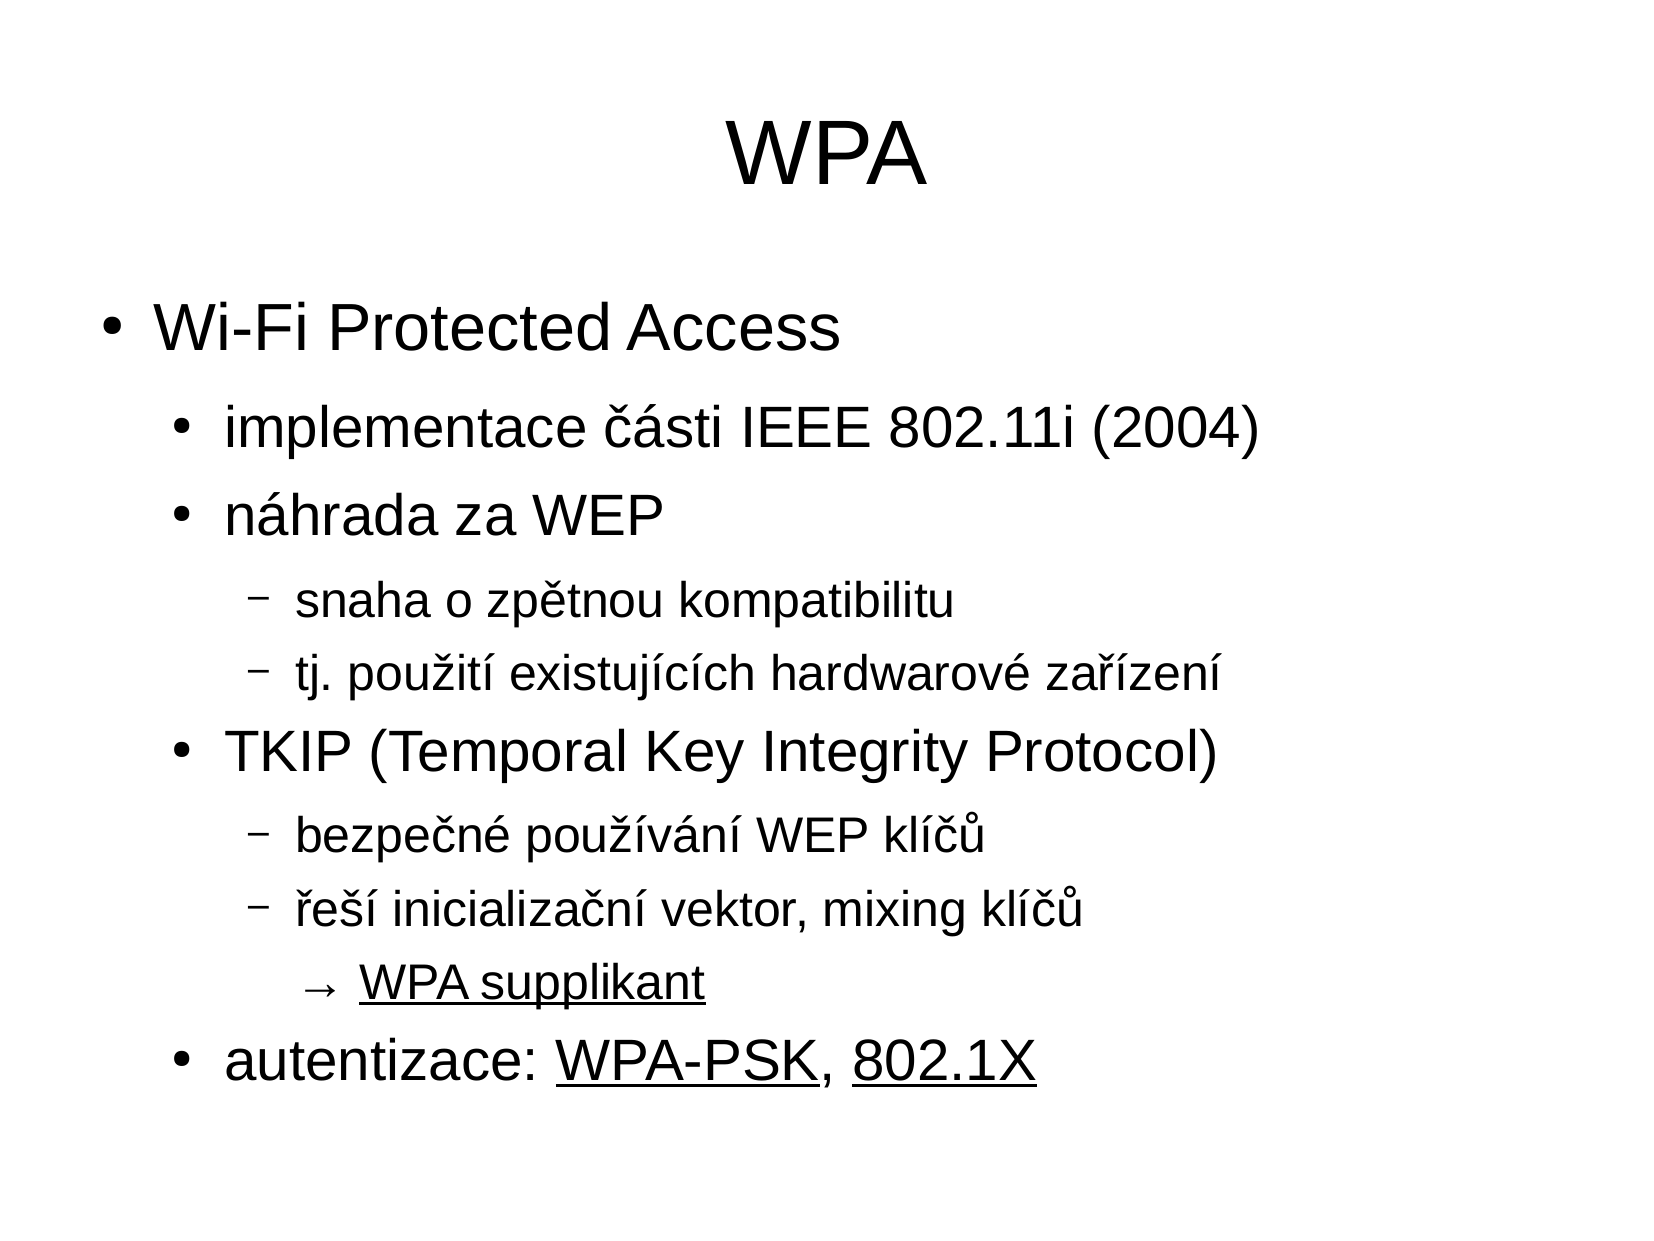

# WPA
Wi-Fi Protected Access
implementace části IEEE 802.11i (2004)
náhrada za WEP
snaha o zpětnou kompatibilitu
tj. použití existujících hardwarové zařízení
TKIP (Temporal Key Integrity Protocol)
bezpečné používání WEP klíčů
řeší inicializační vektor, mixing klíčů
→ WPA supplikant
autentizace: WPA-PSK, 802.1X